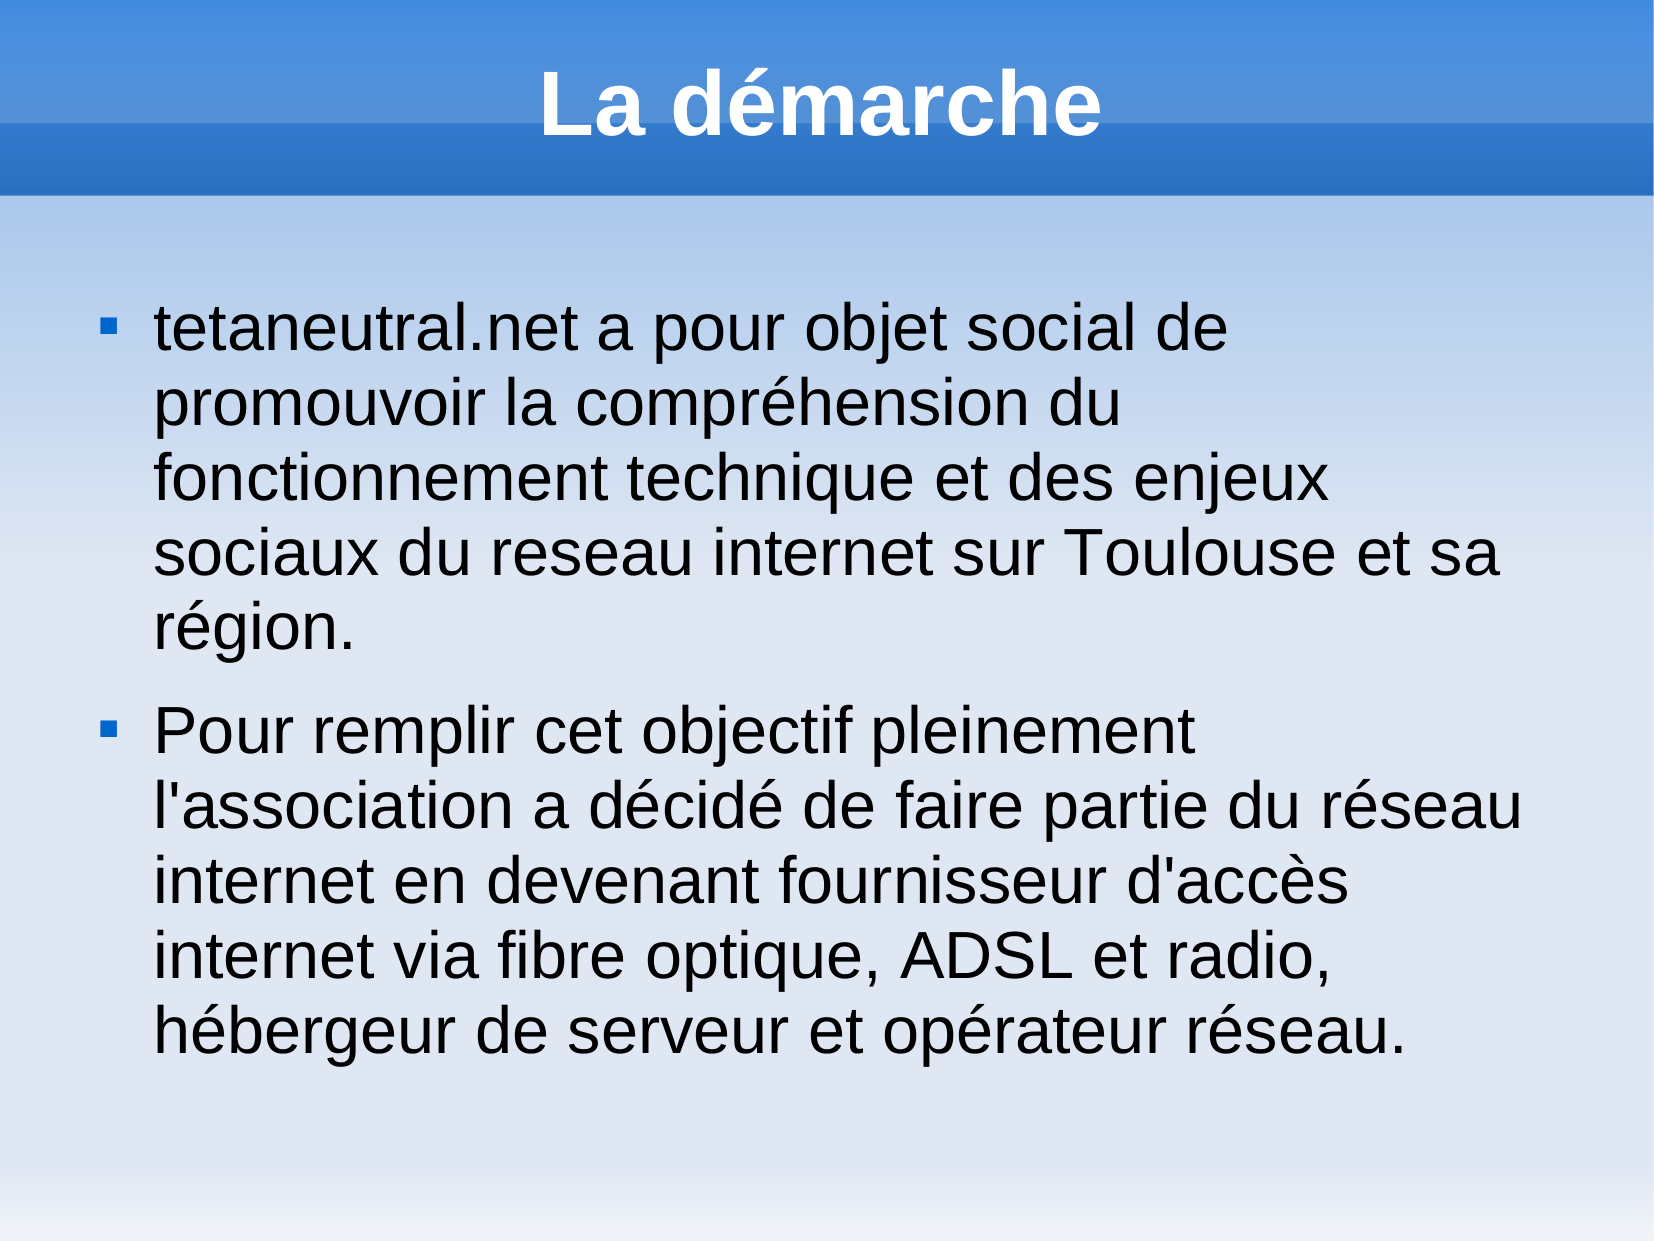

# La démarche
tetaneutral.net a pour objet social de promouvoir la compréhension du fonctionnement technique et des enjeux sociaux du reseau internet sur Toulouse et sa région.
Pour remplir cet objectif pleinement l'association a décidé de faire partie du réseau internet en devenant fournisseur d'accès internet via fibre optique, ADSL et radio, hébergeur de serveur et opérateur réseau.